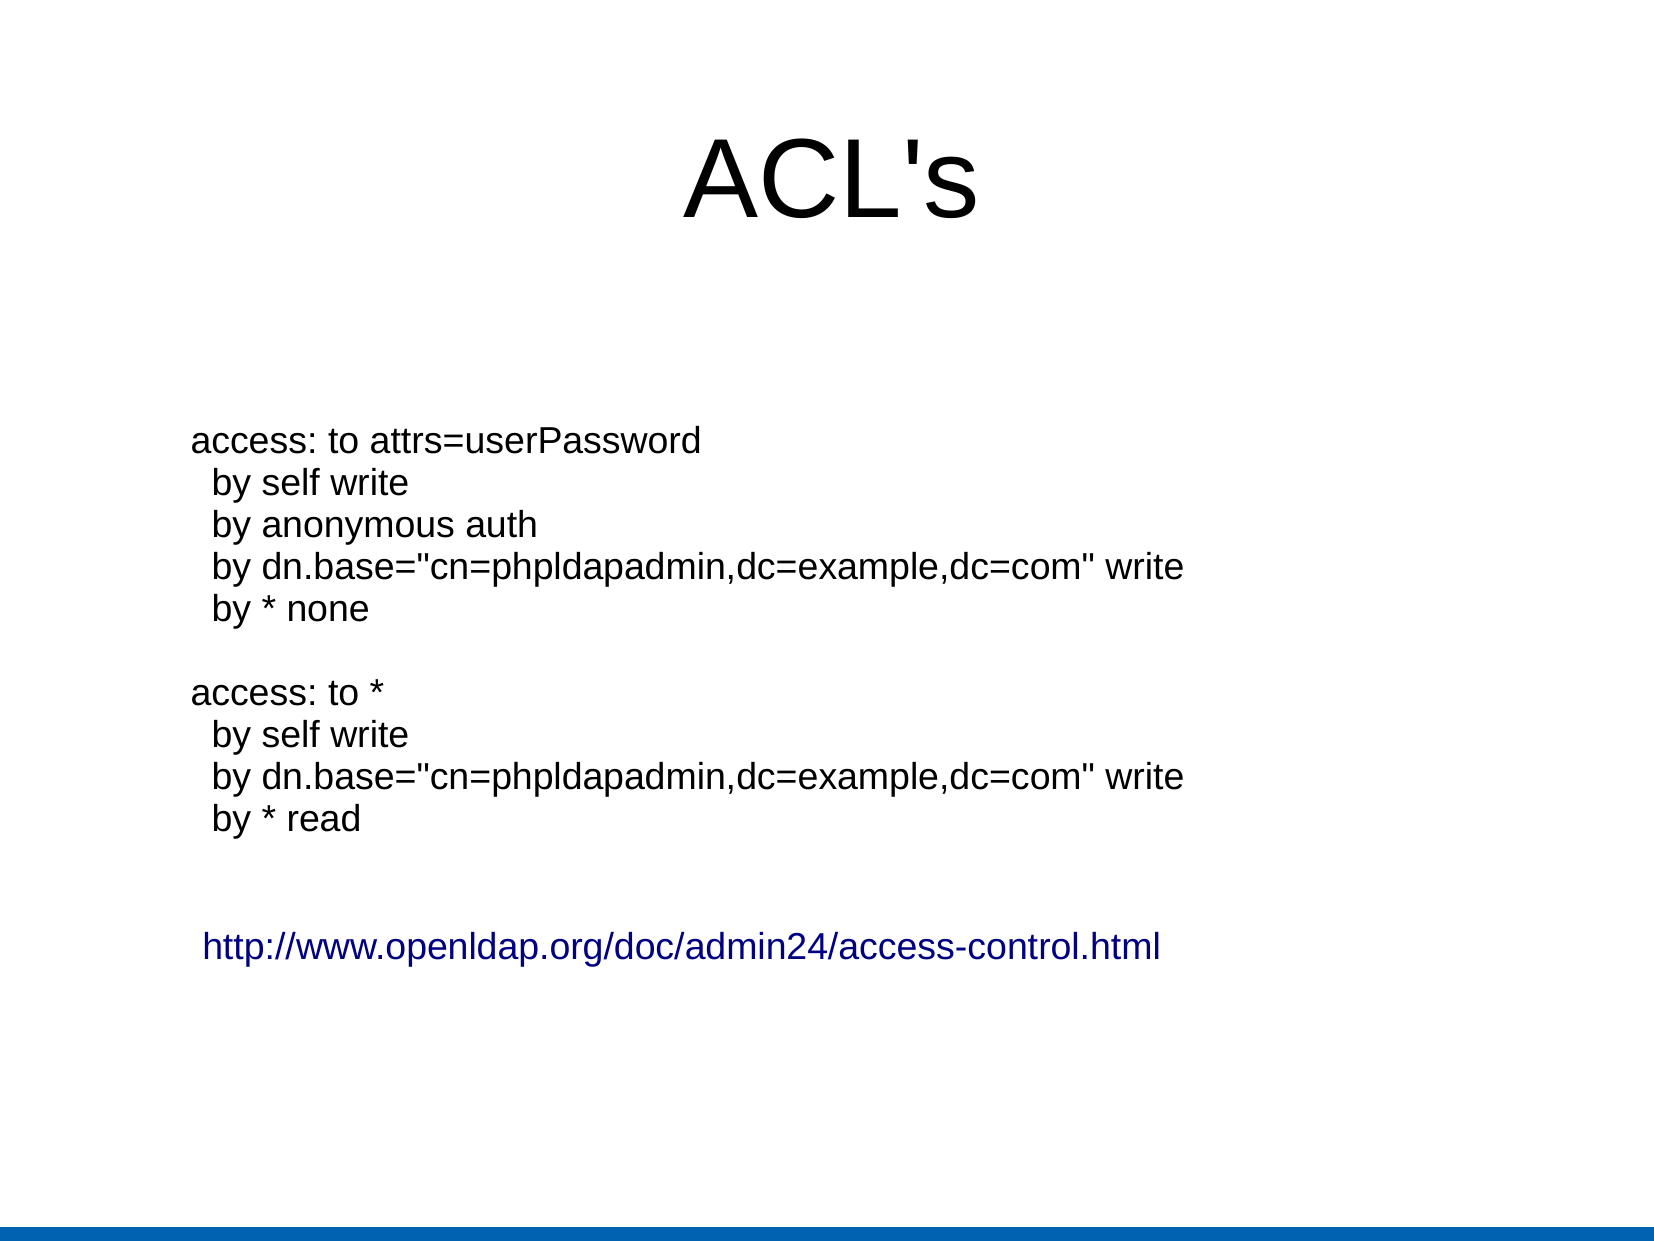

# ACL's
access: to attrs=userPassword
 by self write
 by anonymous auth
 by dn.base="cn=phpldapadmin,dc=example,dc=com" write
 by * none
access: to *
 by self write
 by dn.base="cn=phpldapadmin,dc=example,dc=com" write
 by * read
http://www.openldap.org/doc/admin24/access-control.html